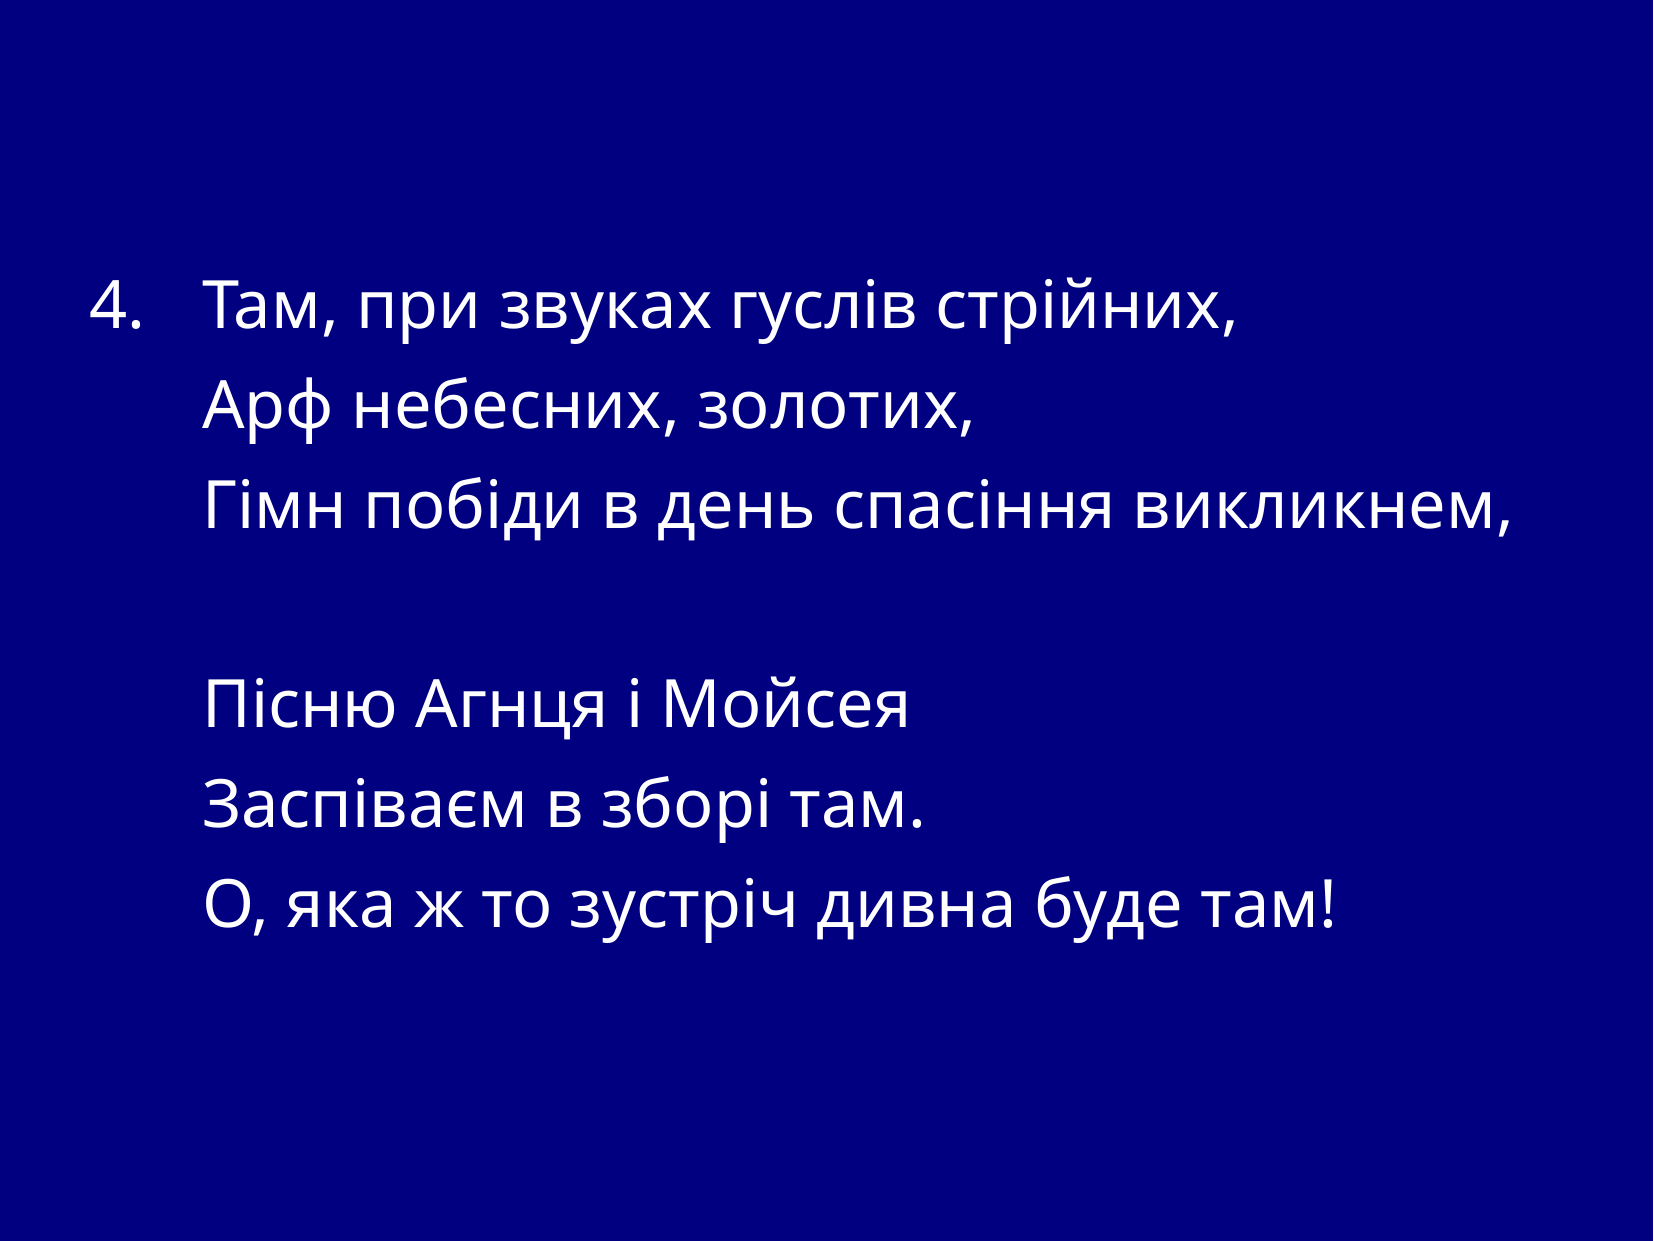

4.	Там, при звуках гуслів стрійних,
	Арф небесних, золотих,
	Гімн побіди в день спасіння викликнем,
	Пісню Агнця і Мойсея
	Заспіваєм в зборі там.
	О, яка ж то зустріч дивна буде там!